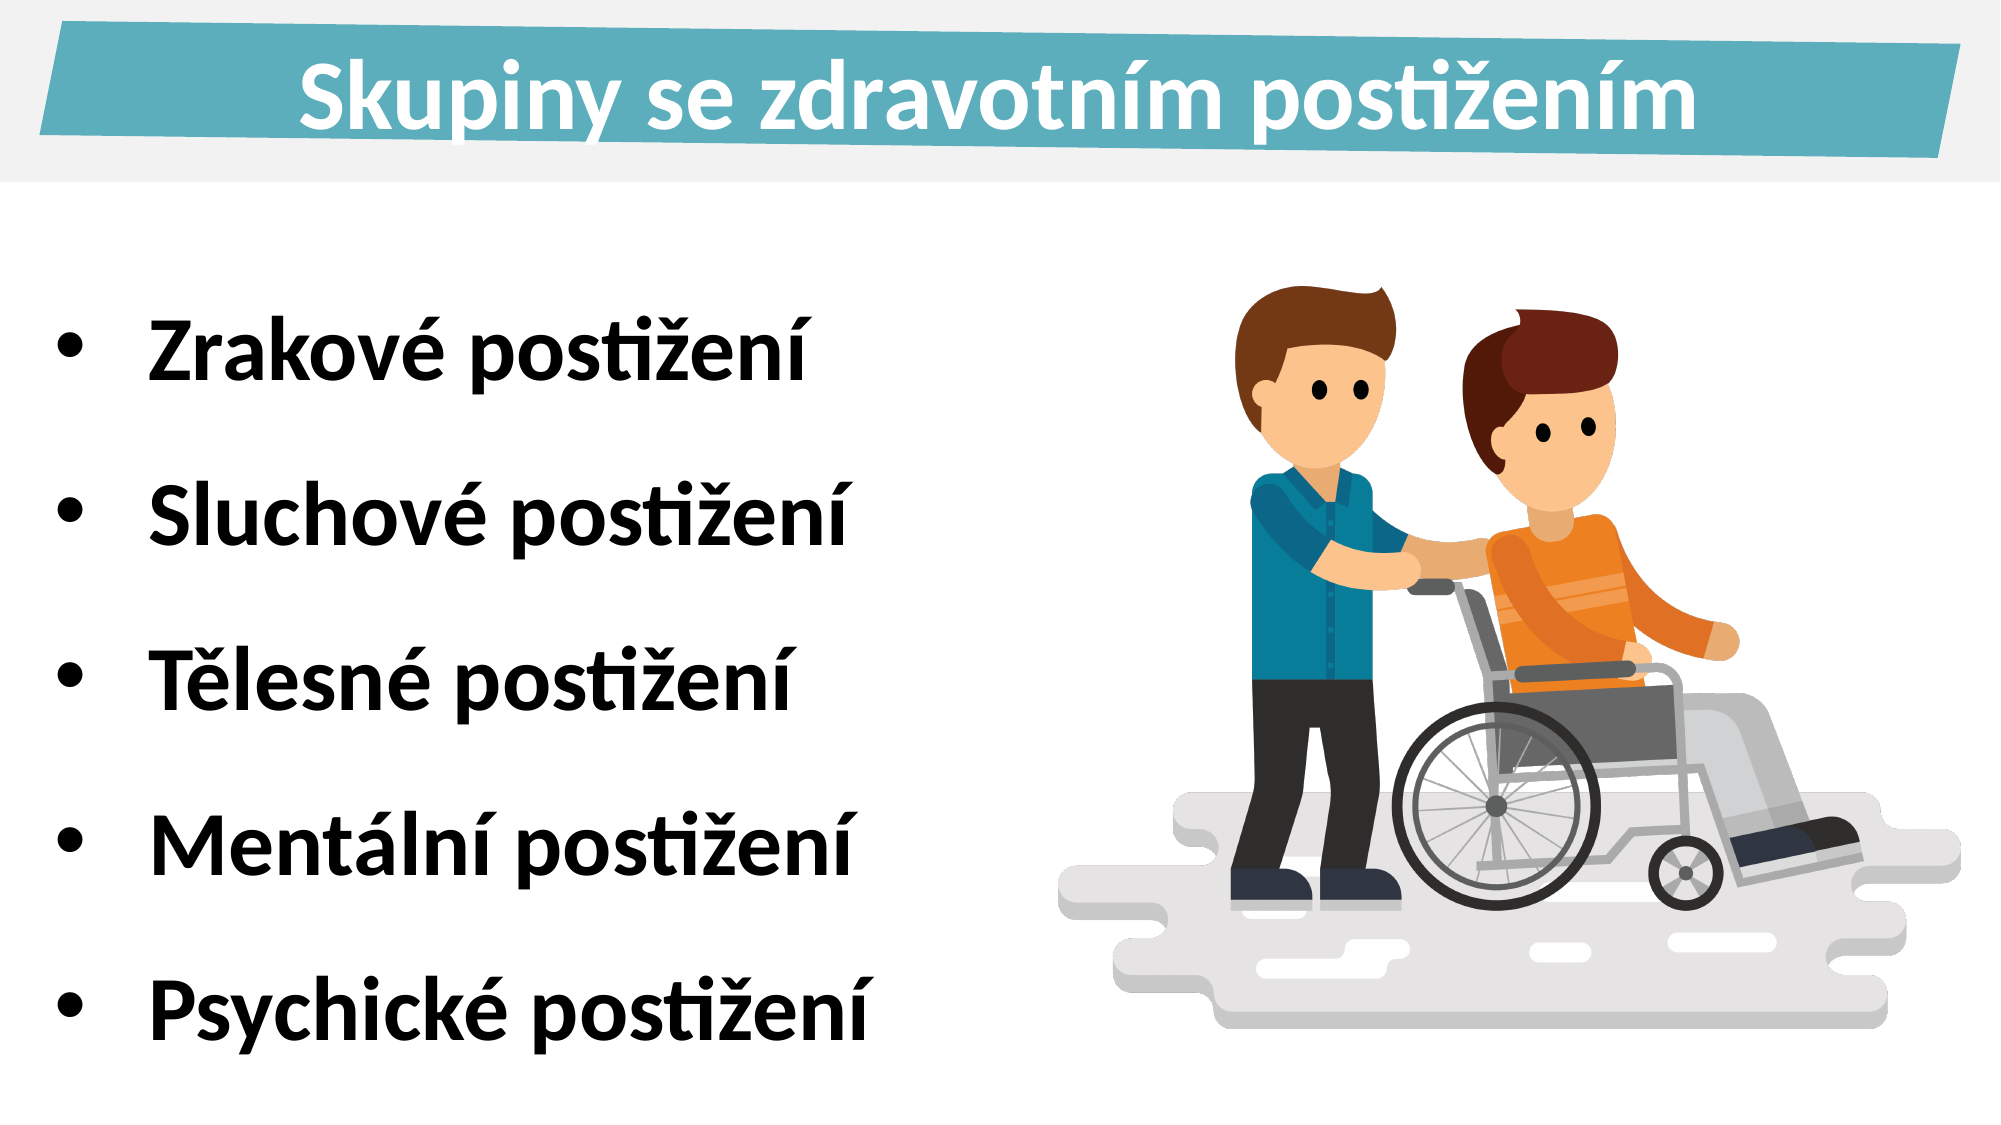

Skupiny se zdravotním postižením
Zrakové postižení
Sluchové postižení
Tělesné postižení
Mentální postižení
Psychické postižení